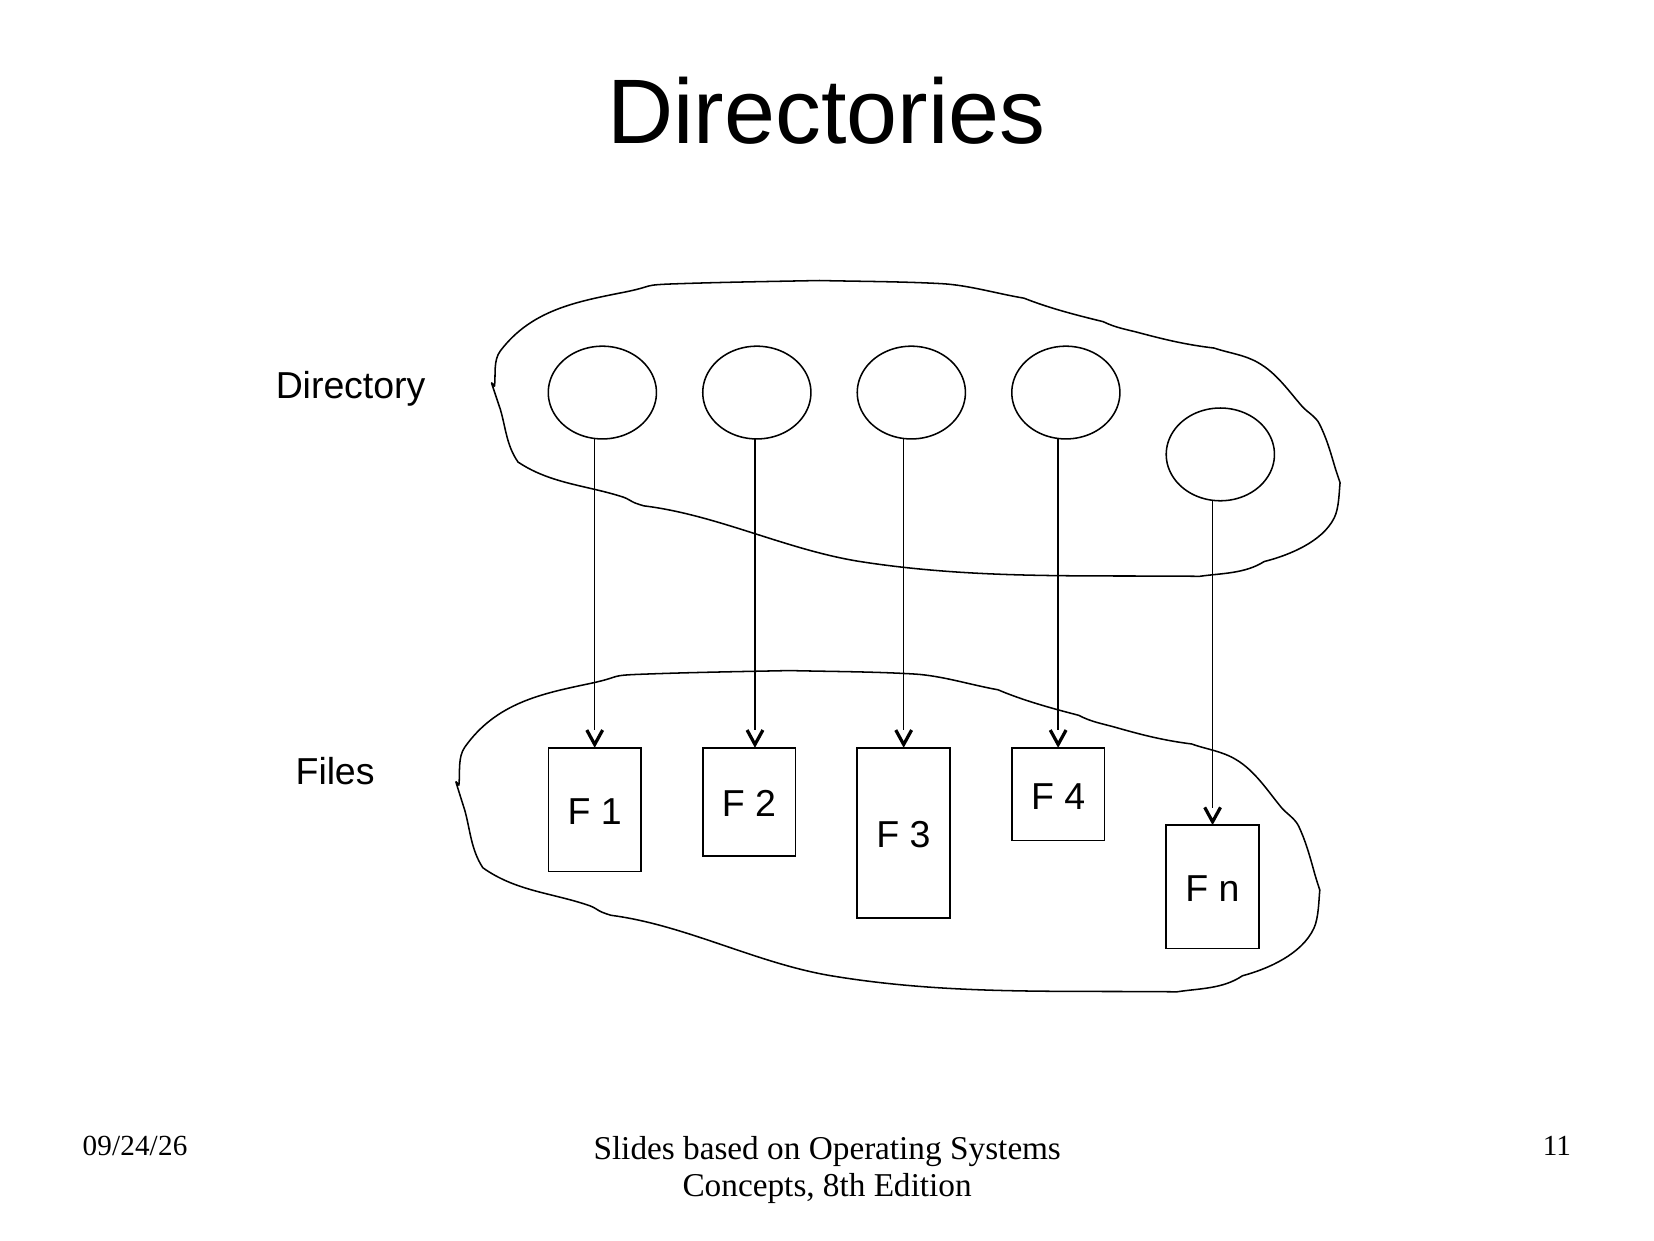

# Directories
Directory
Files
F 1
F 2
F 3
F 4
F n
11